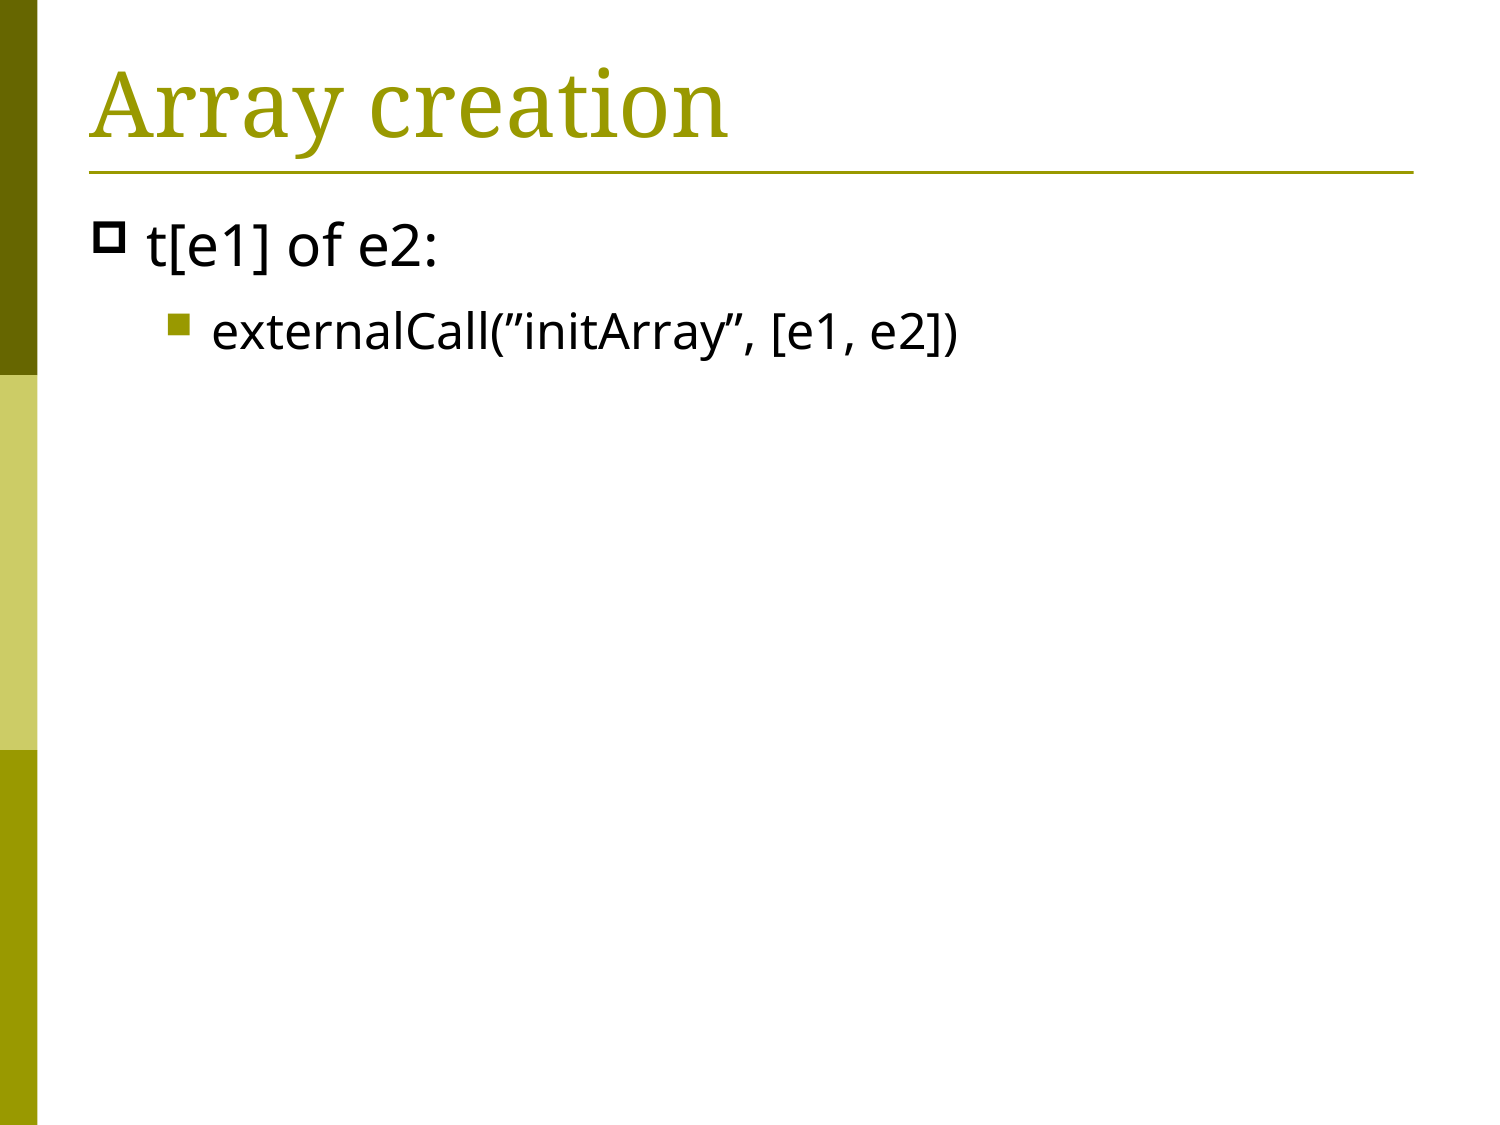

# Array creation
t[e1] of e2:
externalCall(”initArray”, [e1, e2])